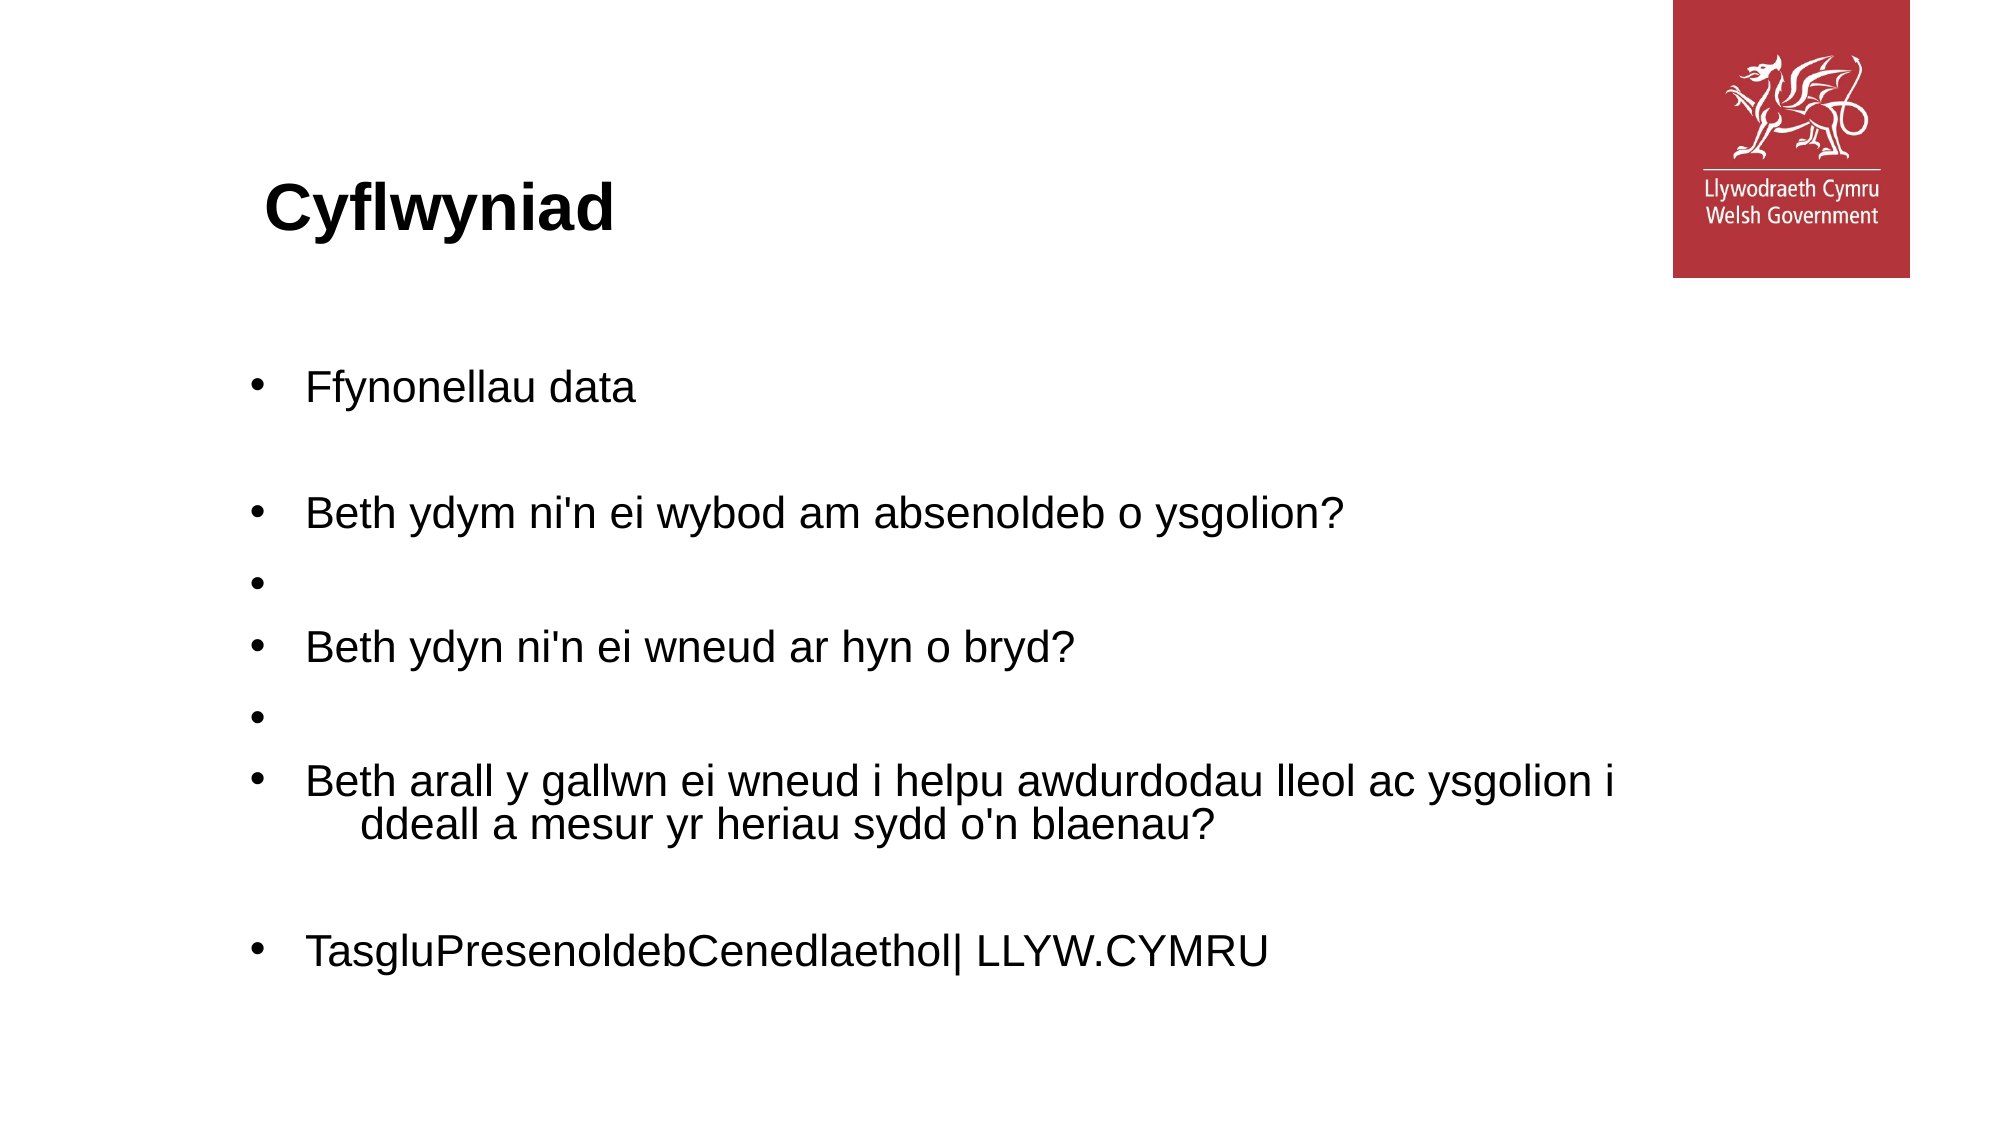

Cyflwyniad
# Ffynonellau data
Beth ydym ni'n ei wybod am absenoldeb o ysgolion?
Beth ydyn ni'n ei wneud ar hyn o bryd?
Beth arall y gallwn ei wneud i helpu awdurdodau lleol ac ysgolion i ddeall a mesur yr heriau sydd o'n blaenau?
TasgluPresenoldebCenedlaethol| LLYW.CYMRU